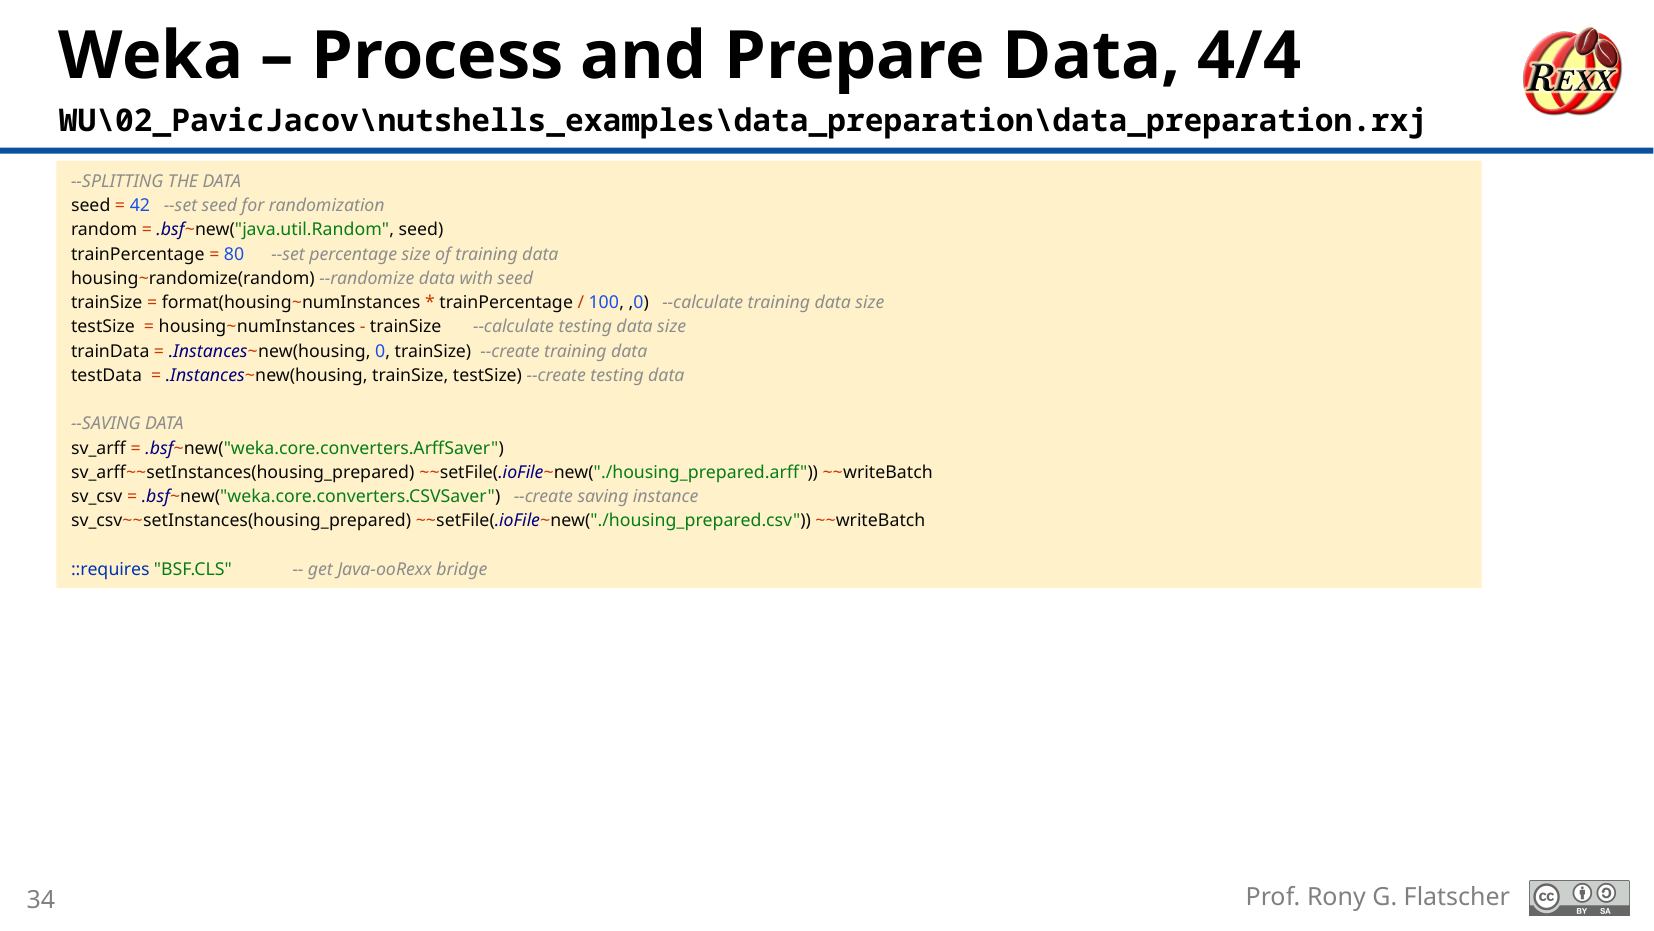

# Weka – Process and Prepare Data, 4/4 WU\02_PavicJacov\nutshells_examples\data_preparation\data_preparation.rxj
--SPLITTING THE DATA
seed = 42 --set seed for randomization
random = .bsf~new("java.util.Random", seed)
trainPercentage = 80 --set percentage size of training data
housing~randomize(random) --randomize data with seed
trainSize = format(housing~numInstances * trainPercentage / 100, ,0) --calculate training data size
testSize = housing~numInstances - trainSize --calculate testing data size
trainData = .Instances~new(housing, 0, trainSize) --create training data
testData = .Instances~new(housing, trainSize, testSize) --create testing data
--SAVING DATA
sv_arff = .bsf~new("weka.core.converters.ArffSaver")
sv_arff~~setInstances(housing_prepared) ~~setFile(.ioFile~new("./housing_prepared.arff")) ~~writeBatch
sv_csv = .bsf~new("weka.core.converters.CSVSaver") --create saving instance
sv_csv~~setInstances(housing_prepared) ~~setFile(.ioFile~new("./housing_prepared.csv")) ~~writeBatch
::requires "BSF.CLS"	-- get Java-ooRexx bridge